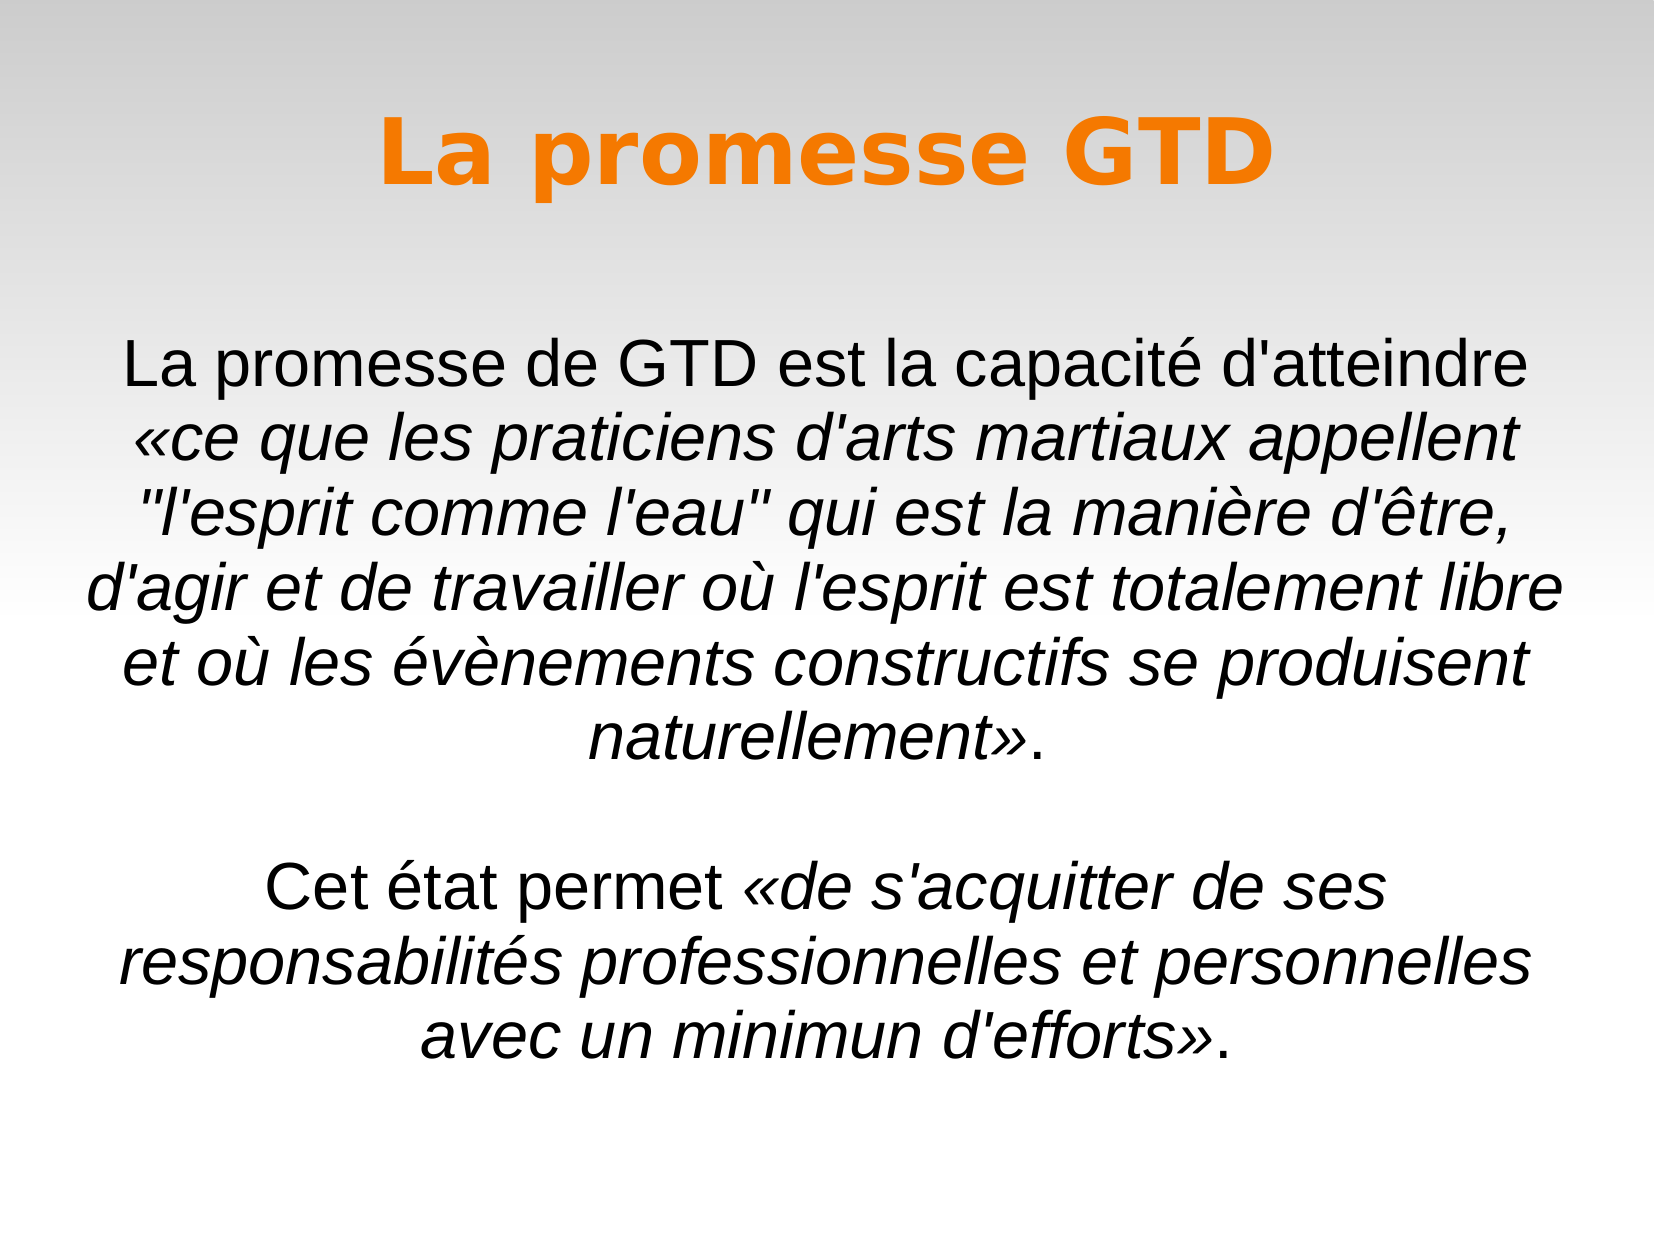

# La promesse GTD
La promesse de GTD est la capacité d'atteindre «ce que les praticiens d'arts martiaux appellent "l'esprit comme l'eau" qui est la manière d'être, d'agir et de travailler où l'esprit est totalement libre et où les évènements constructifs se produisent naturellement».
Cet état permet «de s'acquitter de ses responsabilités professionnelles et personnelles avec un minimun d'efforts».